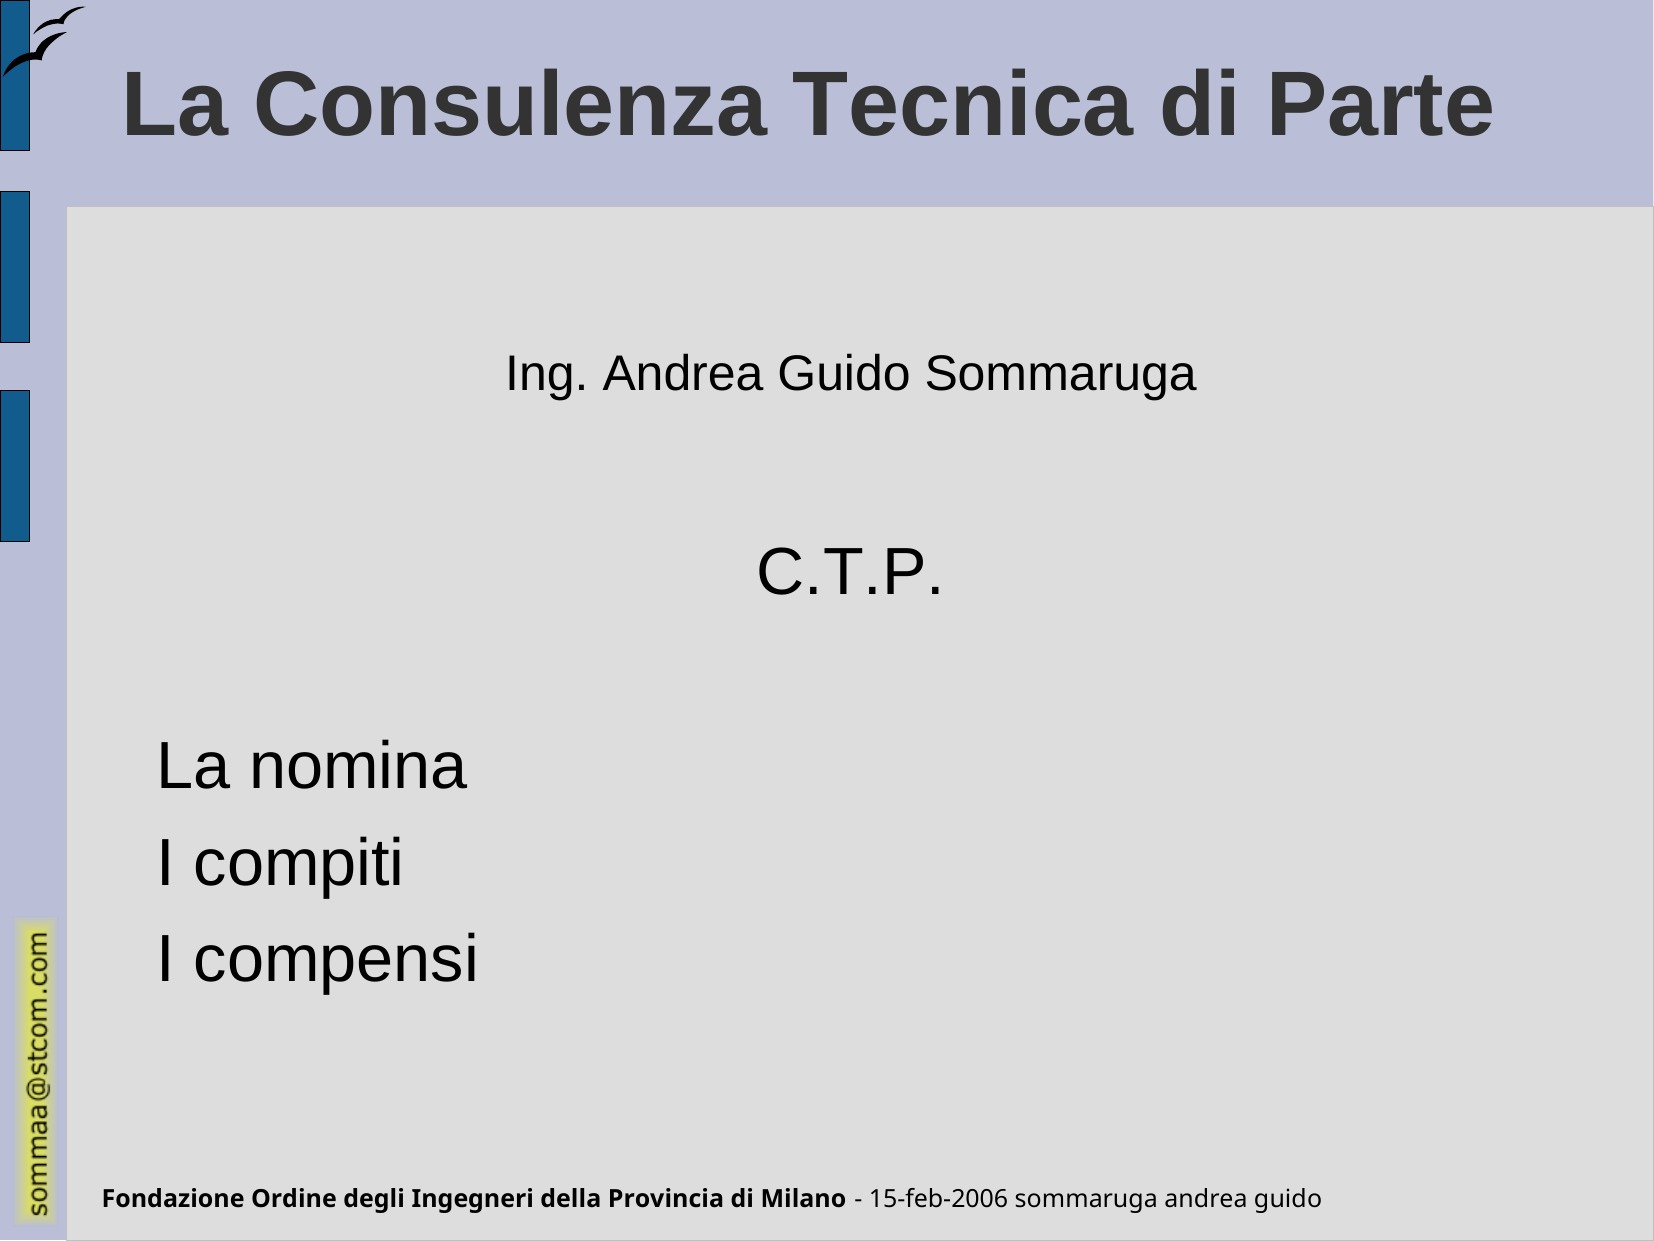

# La Consulenza Tecnica di Parte
Ing. Andrea Guido Sommaruga
C.T.P.
La nomina
I compiti
I compensi